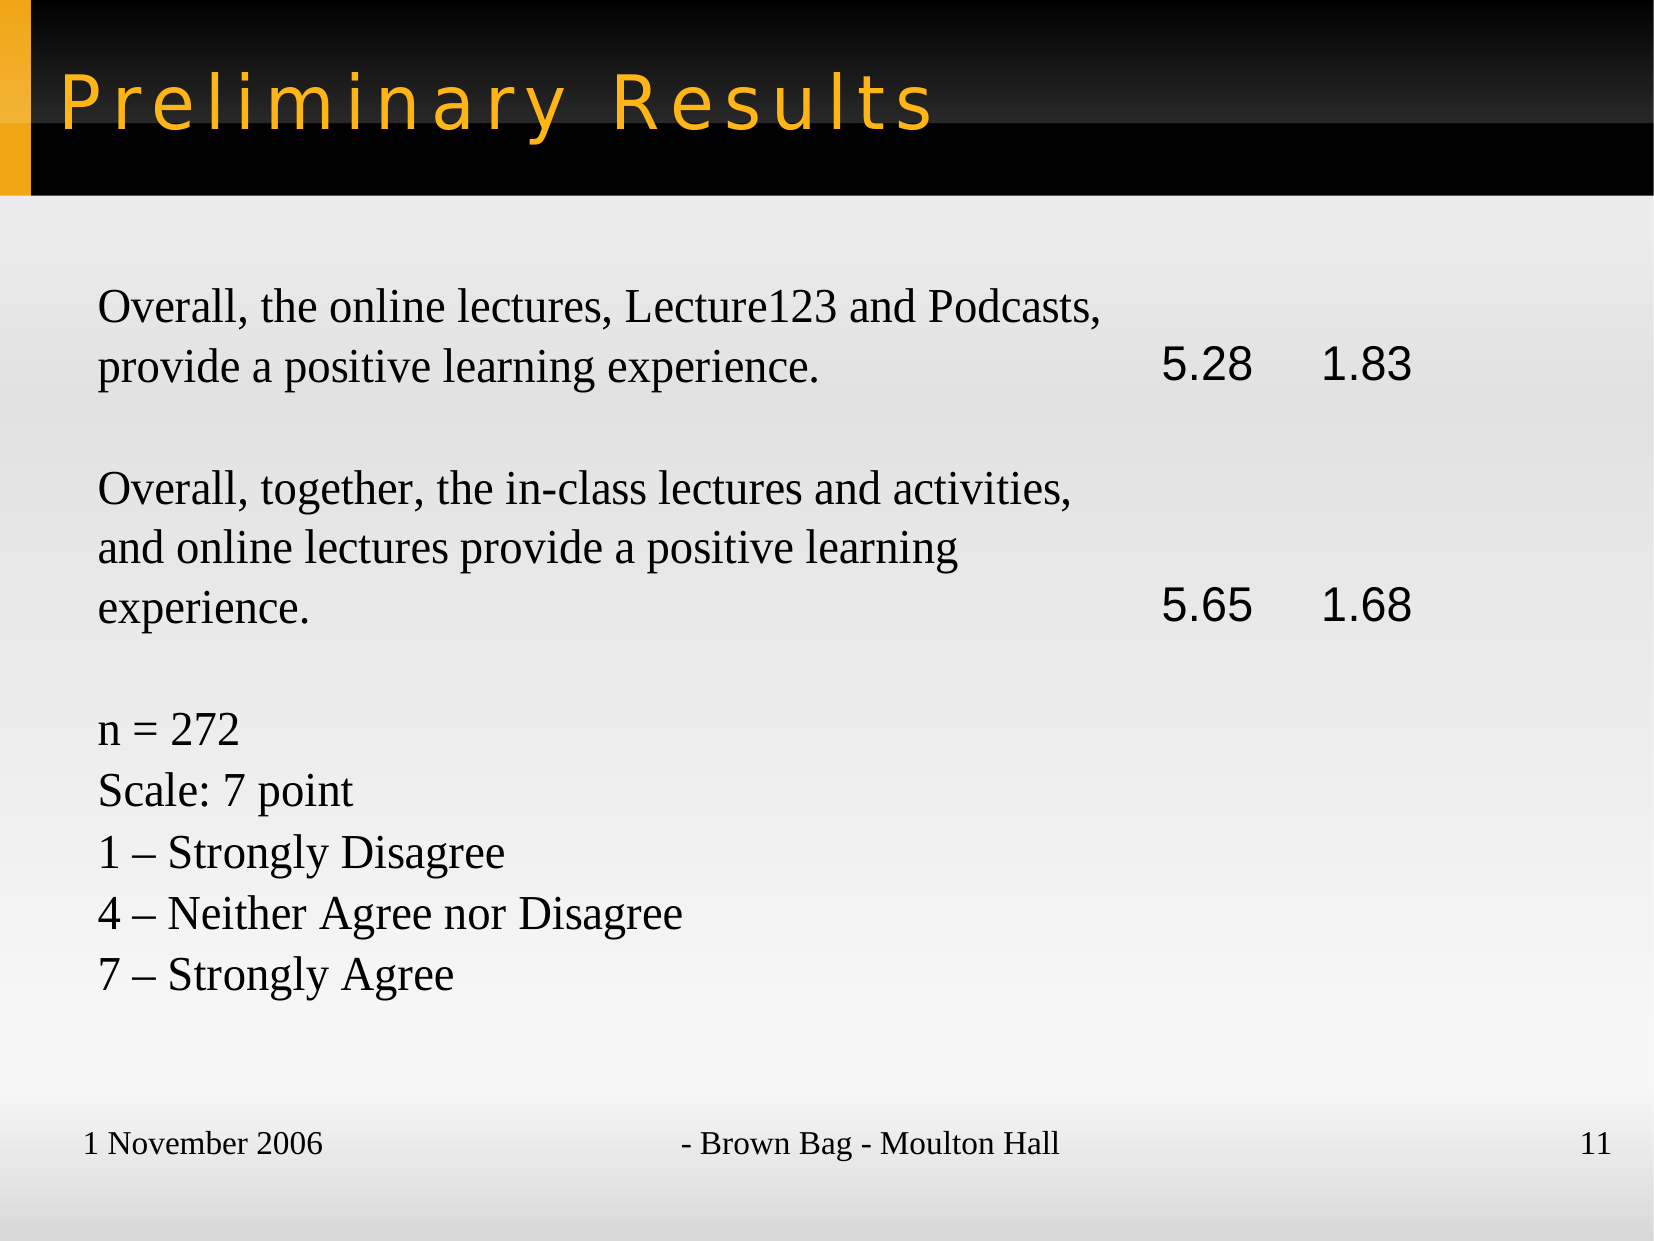

# Preliminary Results
1 November 2006
Brown Bag - Moulton Hall
11